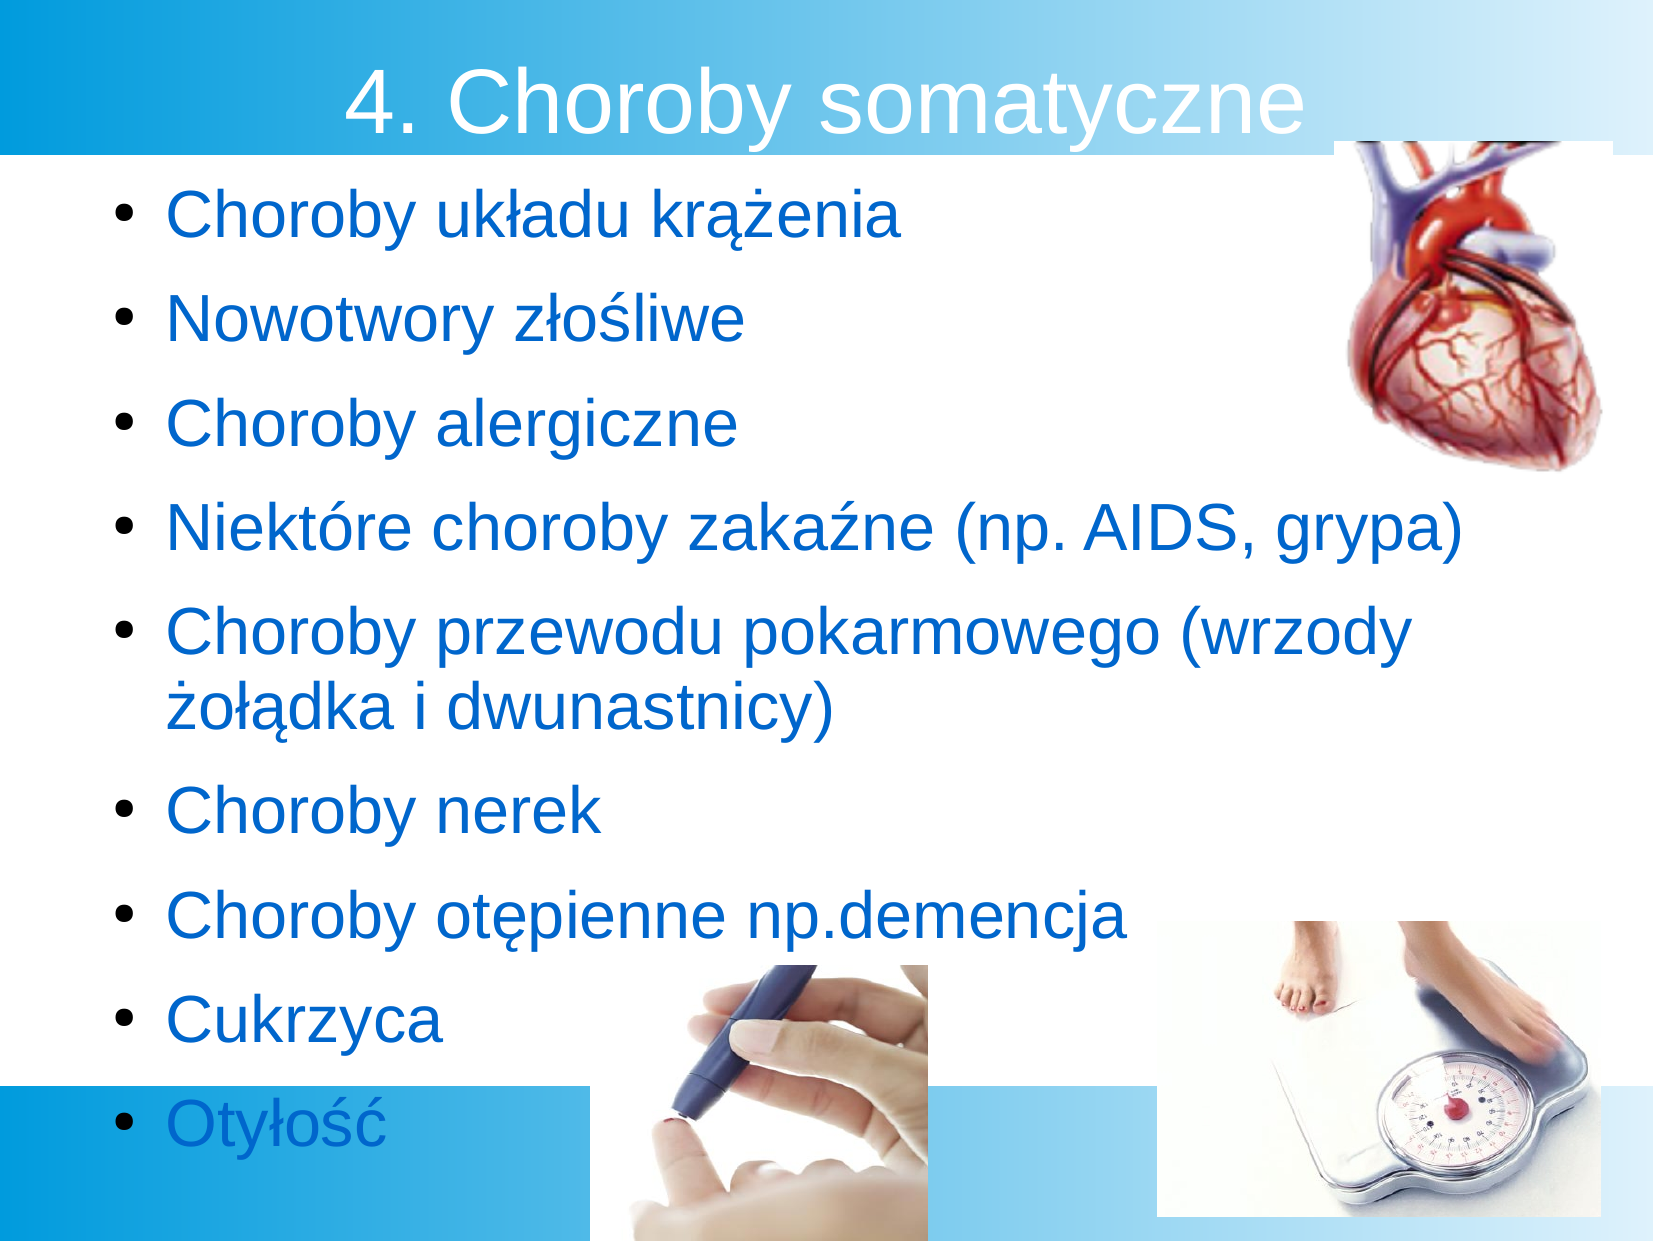

# 4. Choroby somatyczne
Choroby układu krążenia
Nowotwory złośliwe
Choroby alergiczne
Niektóre choroby zakaźne (np. AIDS, grypa)
Choroby przewodu pokarmowego (wrzody żołądka i dwunastnicy)
Choroby nerek
Choroby otępienne np.demencja
Cukrzyca
Otyłość